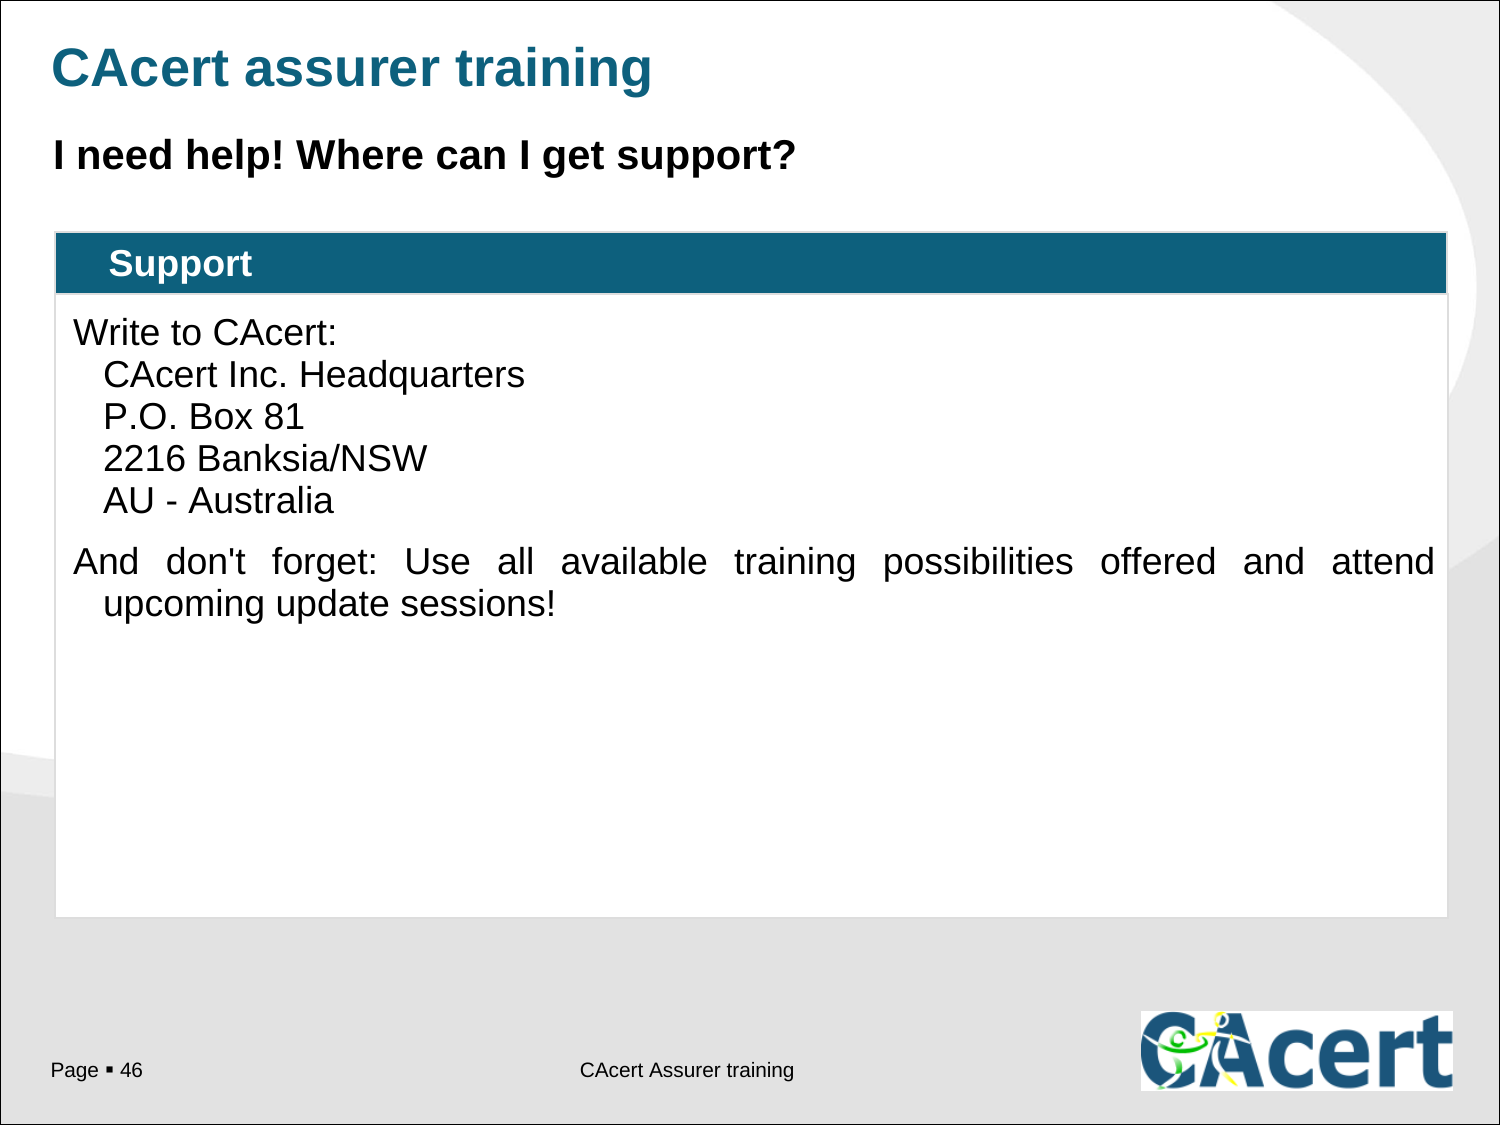

# CAcert assurer training
I need help! Where can I get support?
Support
Write to CAcert:
CAcert Inc. Headquarters
P.O. Box 81
2216 Banksia/NSW
AU - Australia
And don't forget: Use all available training possibilities offered and attend upcoming update sessions!
CAcert Assurer training